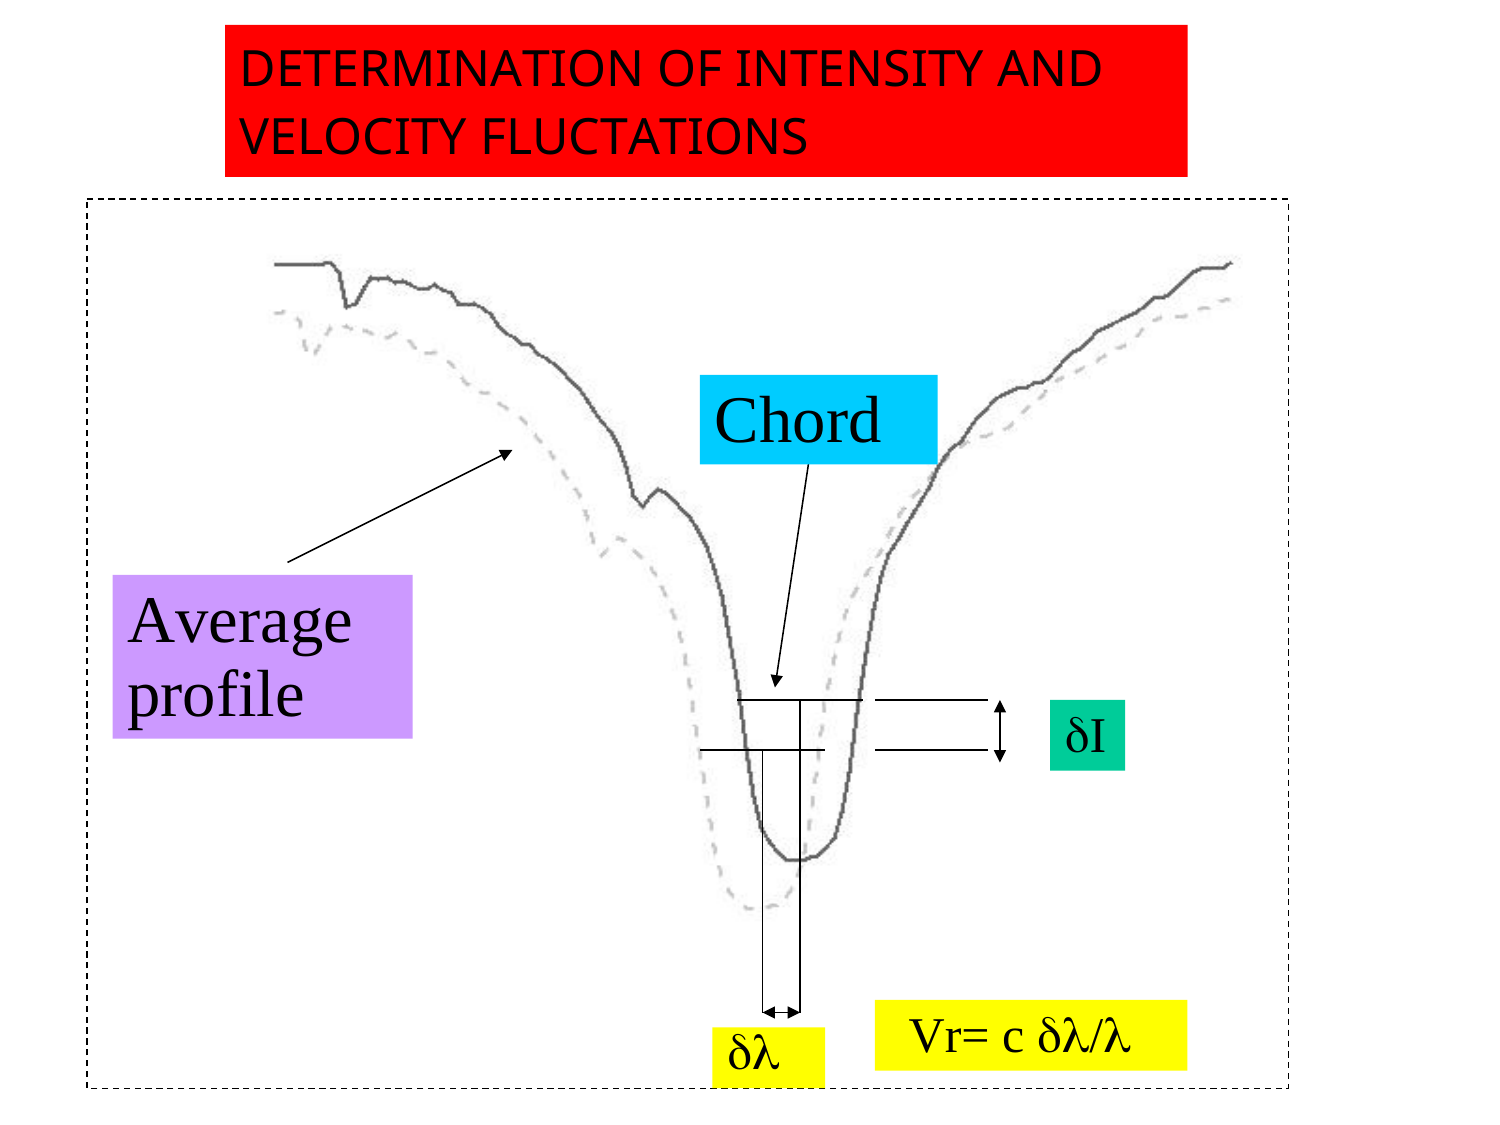

DETERMINATION OF INTENSITY AND VELOCITY FLUCTATIONS
Chord
Average profile
I
 Vr= c /
